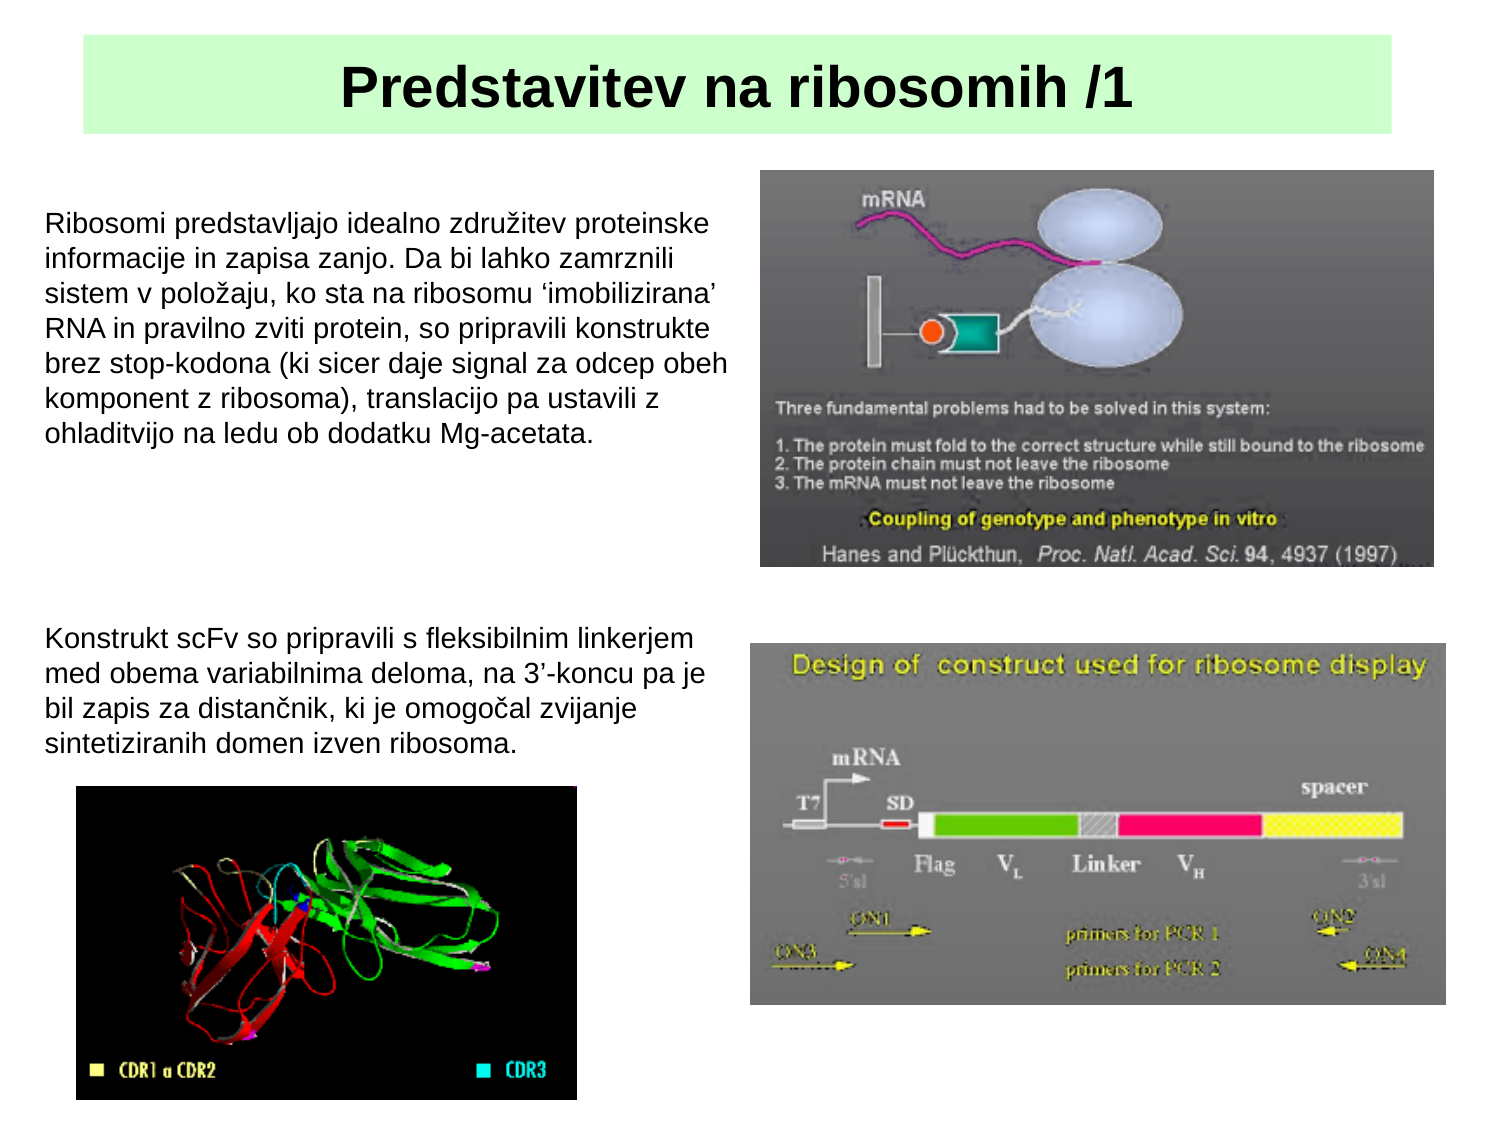

# Predstavitev na ribosomih /1
Ribosomi predstavljajo idealno združitev proteinske informacije in zapisa zanjo. Da bi lahko zamrznili sistem v položaju, ko sta na ribosomu ‘imobilizirana’ RNA in pravilno zviti protein, so pripravili konstrukte brez stop-kodona (ki sicer daje signal za odcep obeh komponent z ribosoma), translacijo pa ustavili z ohladitvijo na ledu ob dodatku Mg-acetata.
Konstrukt scFv so pripravili s fleksibilnim linkerjem med obema variabilnima deloma, na 3’-koncu pa je bil zapis za distančnik, ki je omogočal zvijanje sintetiziranih domen izven ribosoma.